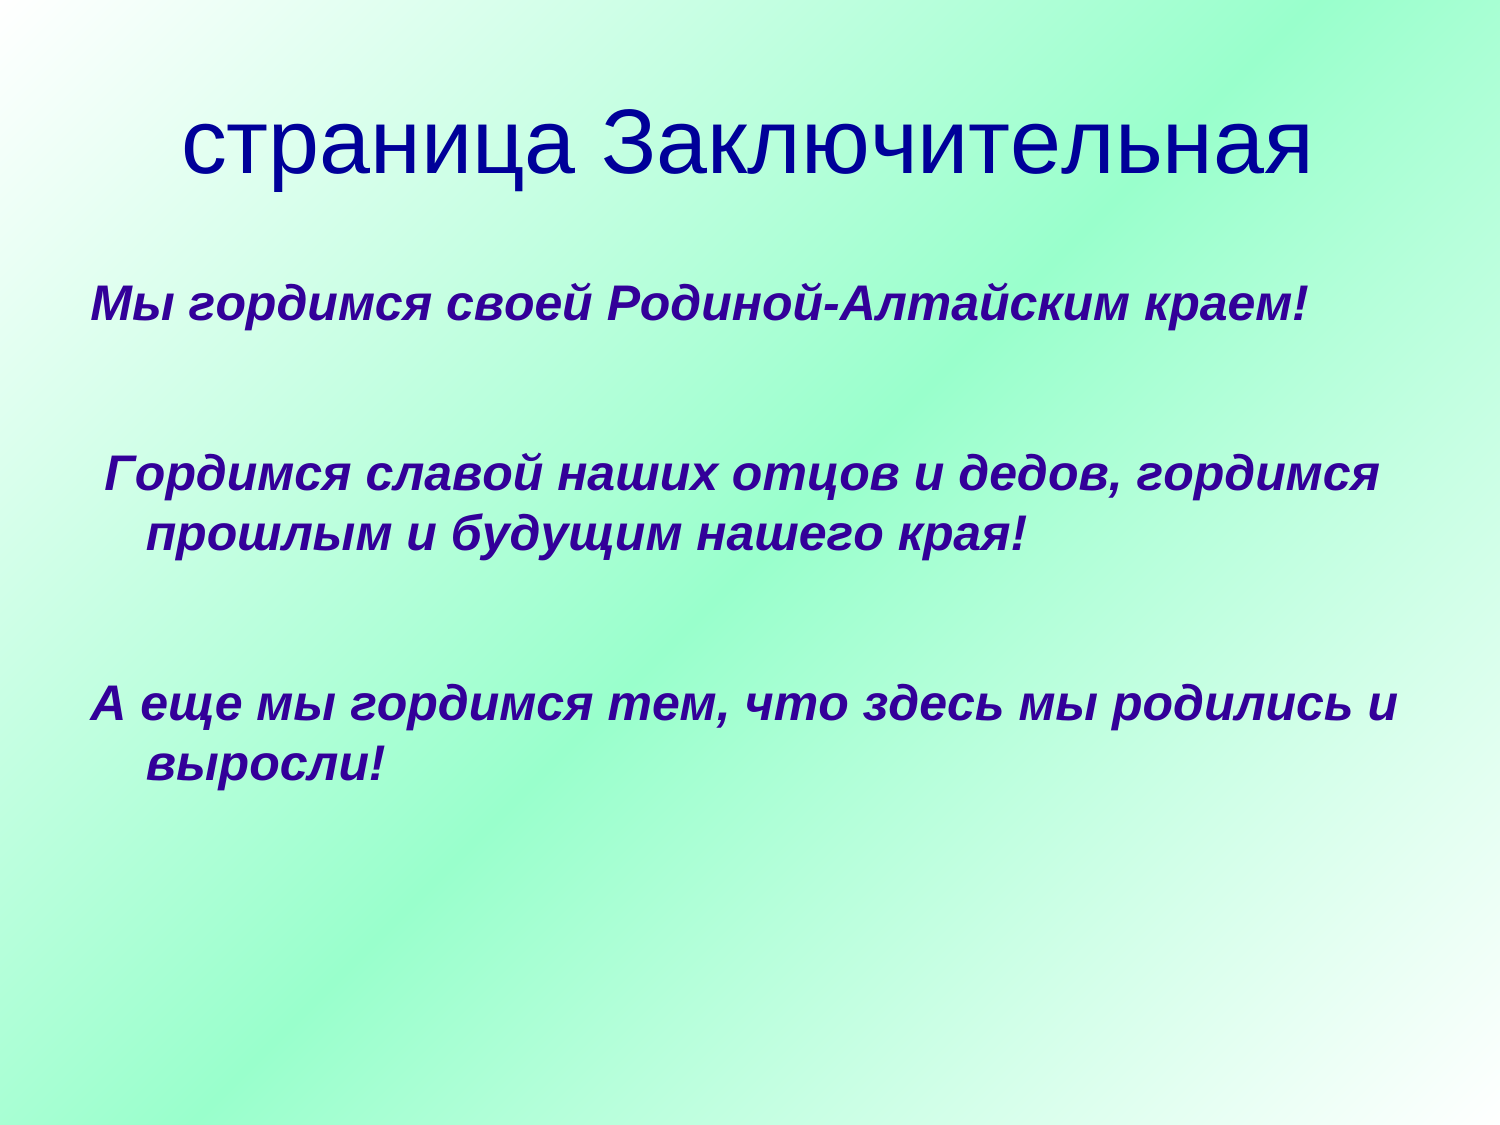

# страница Заключительная
Мы гордимся своей Родиной-Алтайским краем!
 Гордимся славой наших отцов и дедов, гордимся прошлым и будущим нашего края!
А еще мы гордимся тем, что здесь мы родились и выросли!